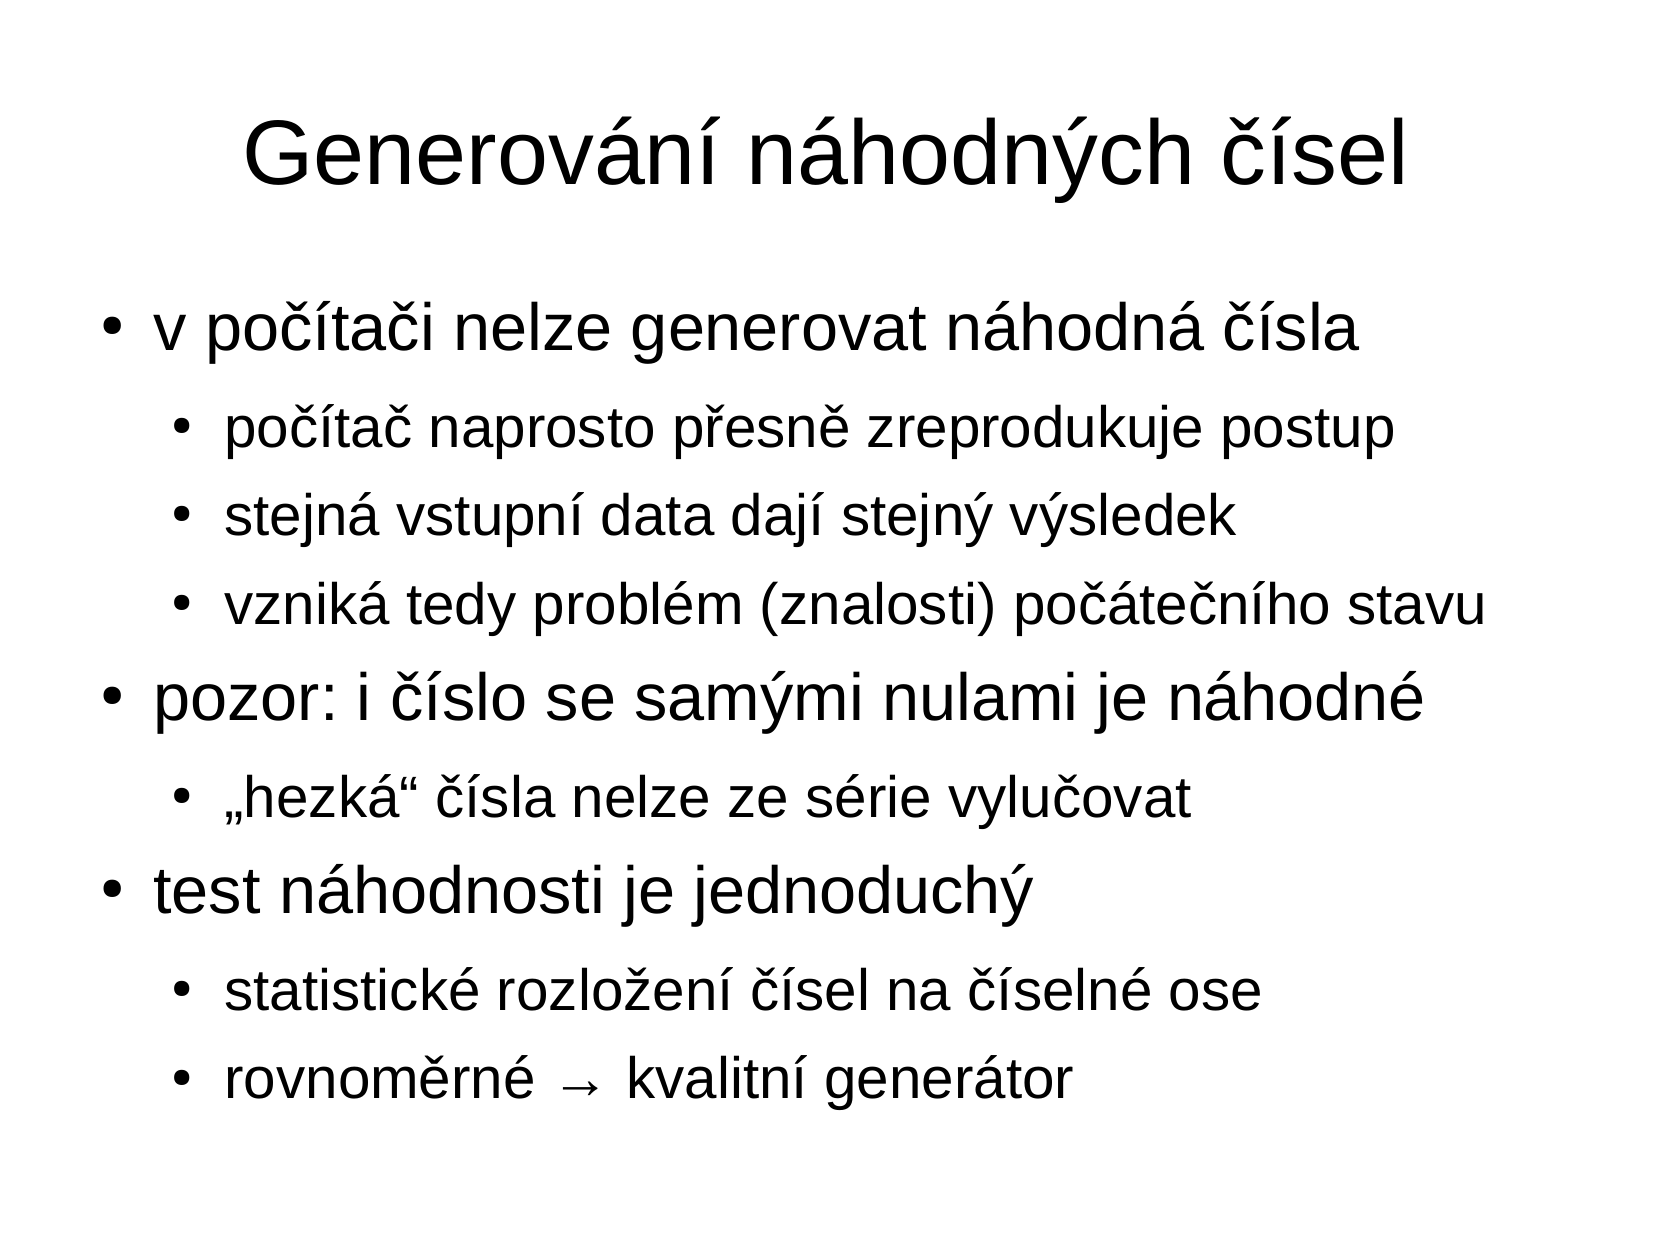

# Generování náhodných čísel
v počítači nelze generovat náhodná čísla
počítač naprosto přesně zreprodukuje postup
stejná vstupní data dají stejný výsledek
vzniká tedy problém (znalosti) počátečního stavu
pozor: i číslo se samými nulami je náhodné
„hezká“ čísla nelze ze série vylučovat
test náhodnosti je jednoduchý
statistické rozložení čísel na číselné ose
rovnoměrné → kvalitní generátor